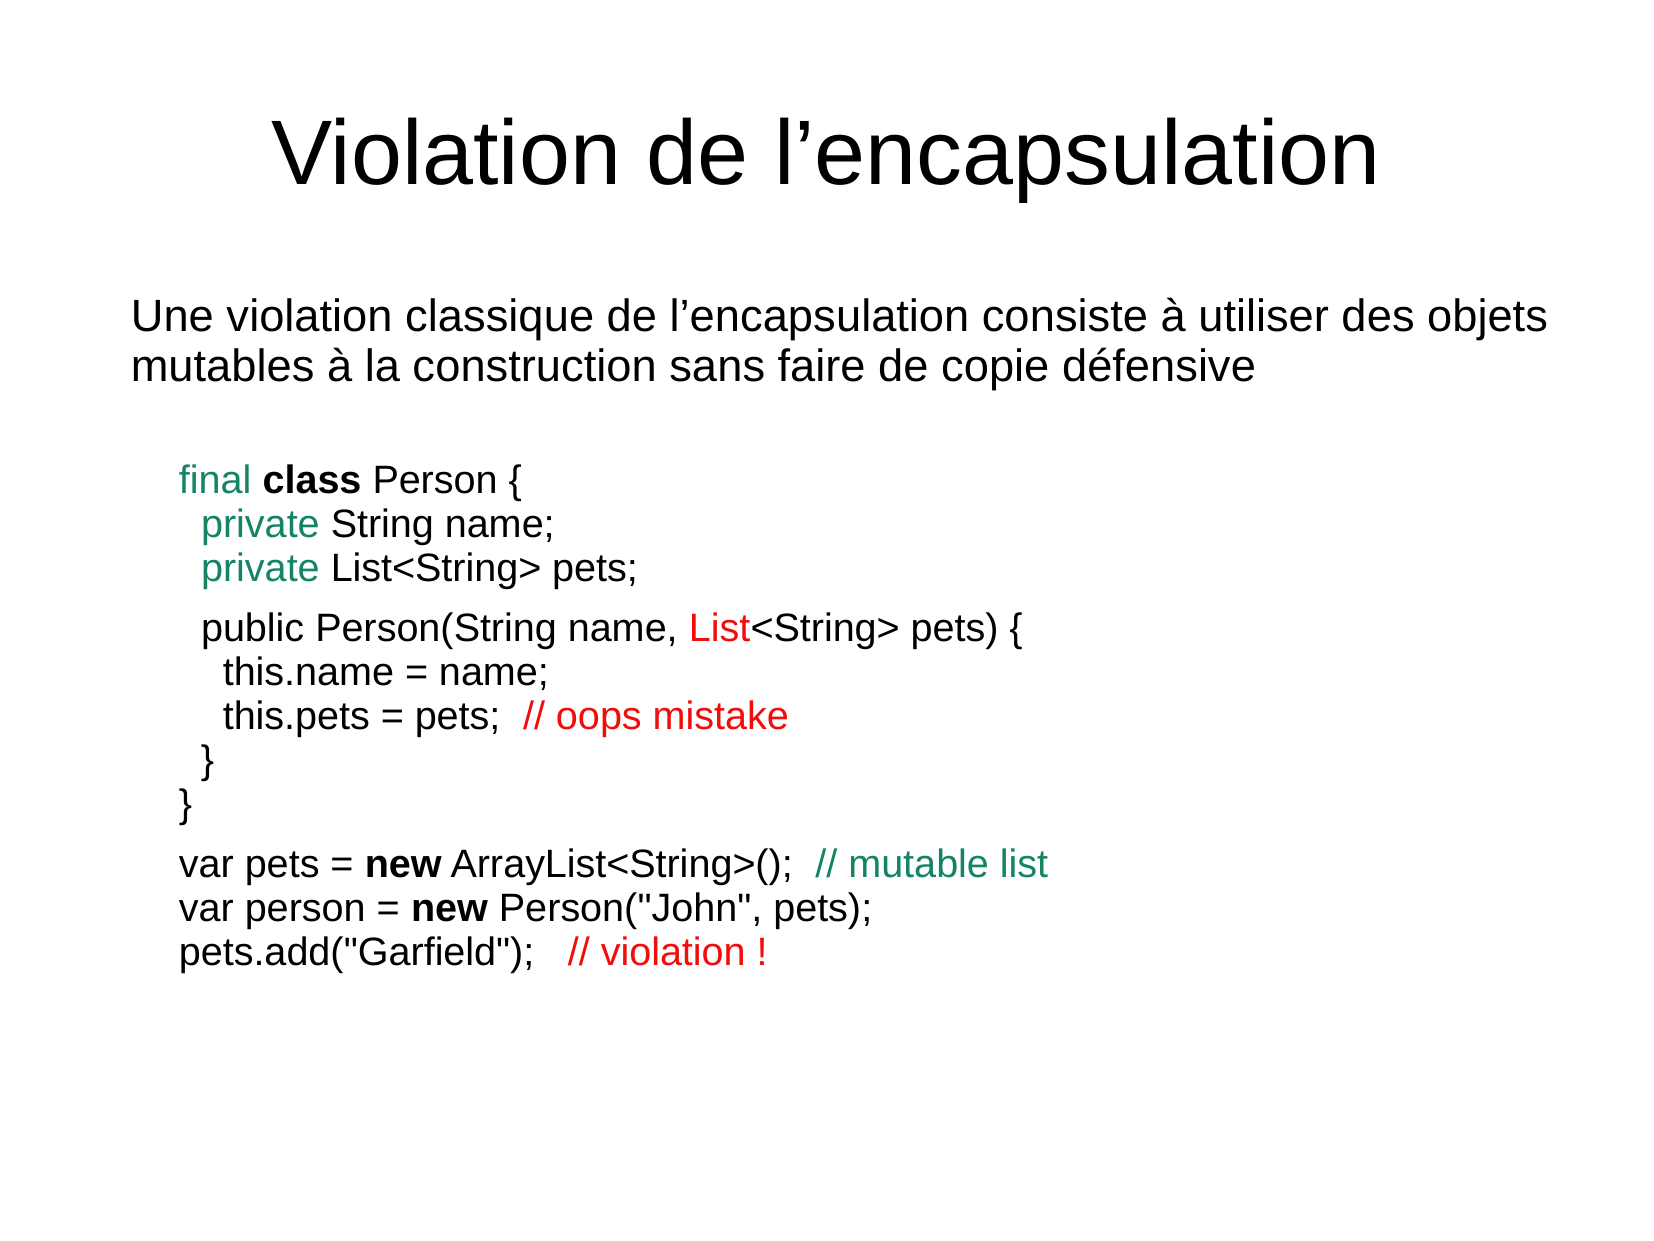

# Violation de l’encapsulation
Une violation classique de l’encapsulation consiste à utiliser des objets mutables à la construction sans faire de copie défensive
final class Person {
 private String name;
 private List<String> pets;
 public Person(String name, List<String> pets) {
 this.name = name;
 this.pets = pets; // oops mistake
 }
}
var pets = new ArrayList<String>(); // mutable list
var person = new Person("John", pets);
pets.add("Garfield"); // violation !